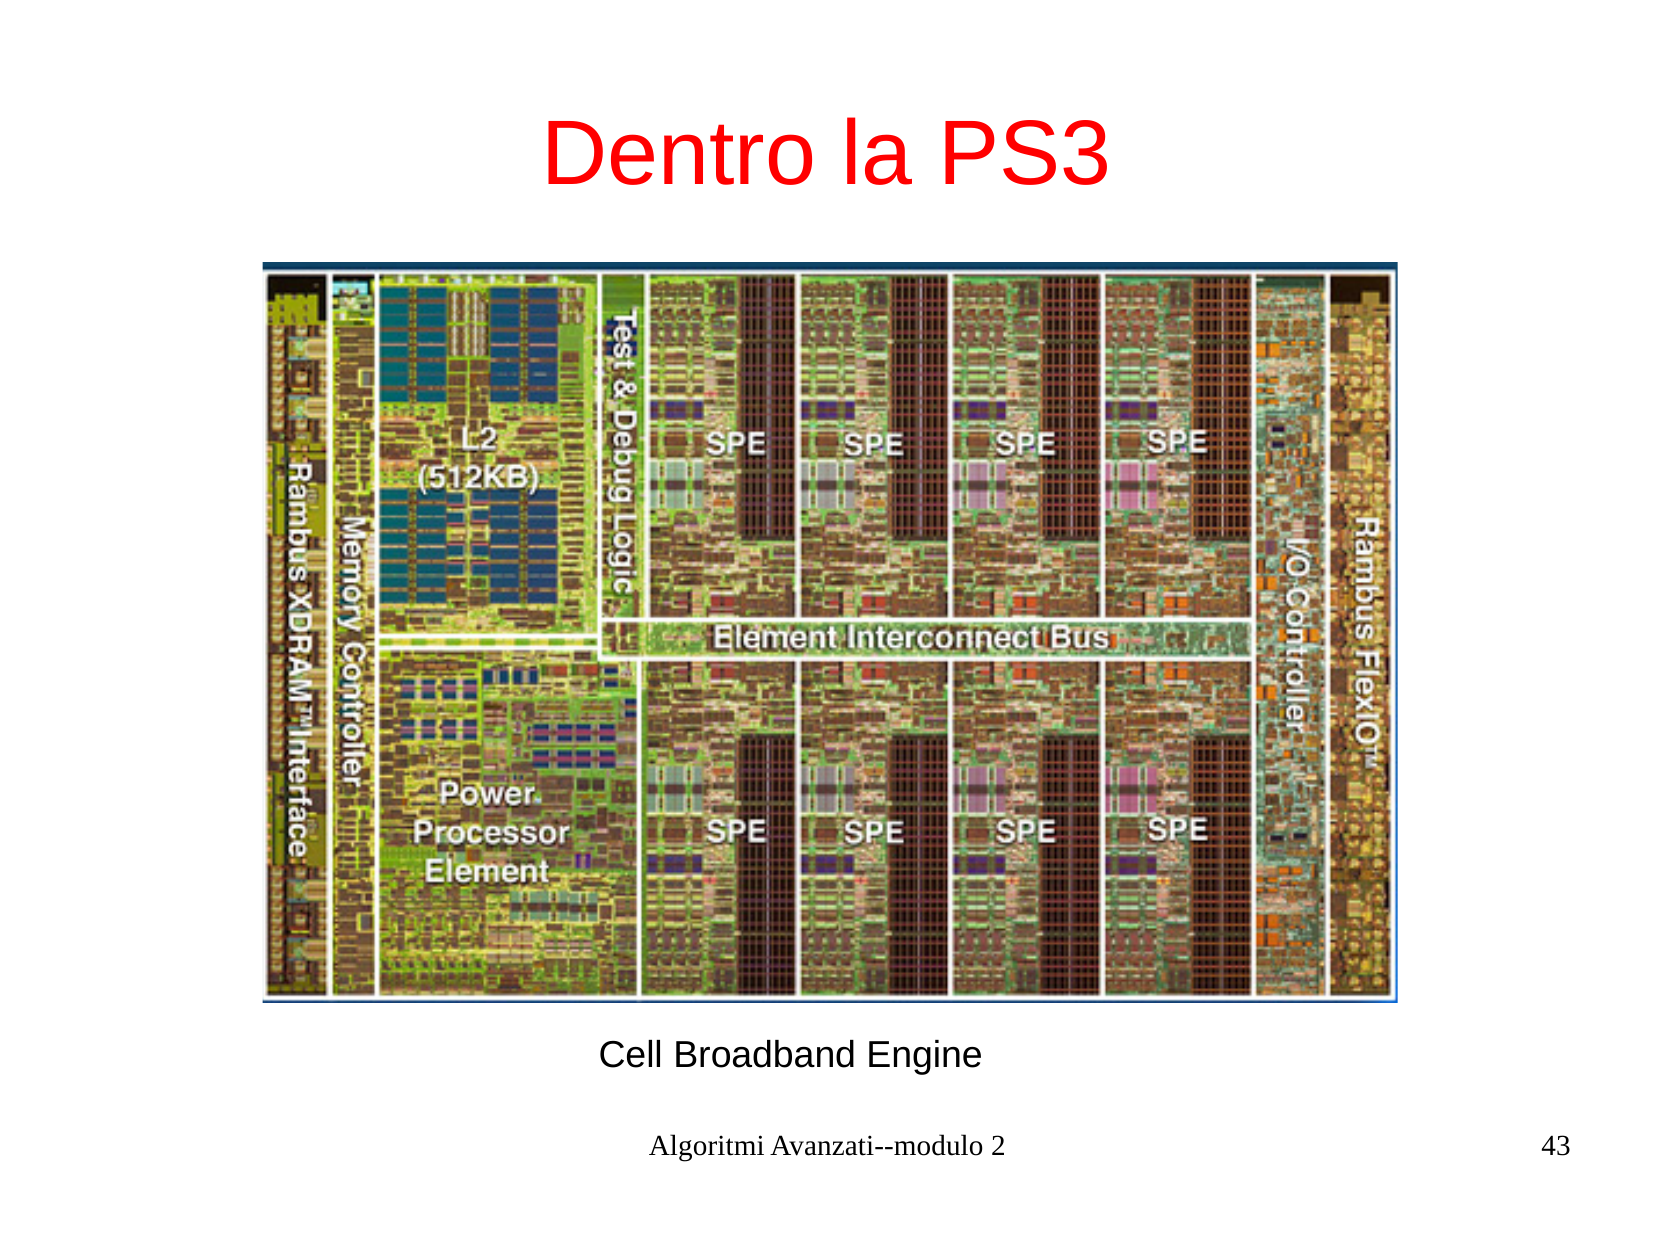

# Dentro la PS3
Cell Broadband Engine
Algoritmi Avanzati--modulo 2
43